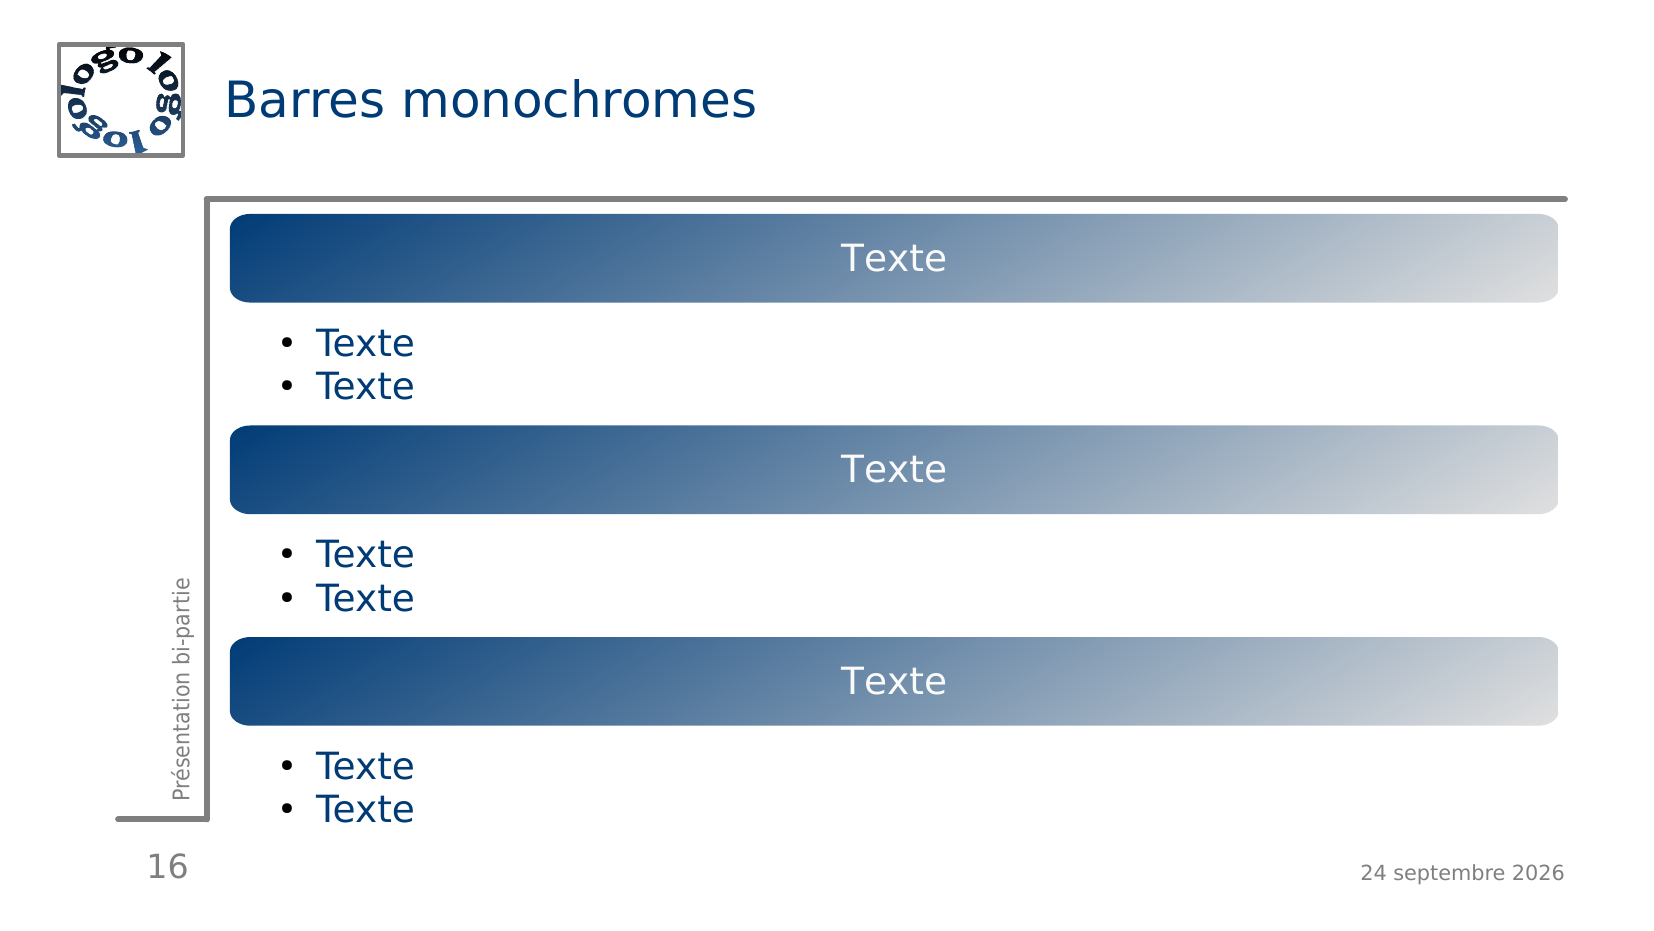

# Barres monochromes
Texte
Texte
Texte
Texte
Texte
Texte
Présentation bi-partie
Texte
Texte
Texte